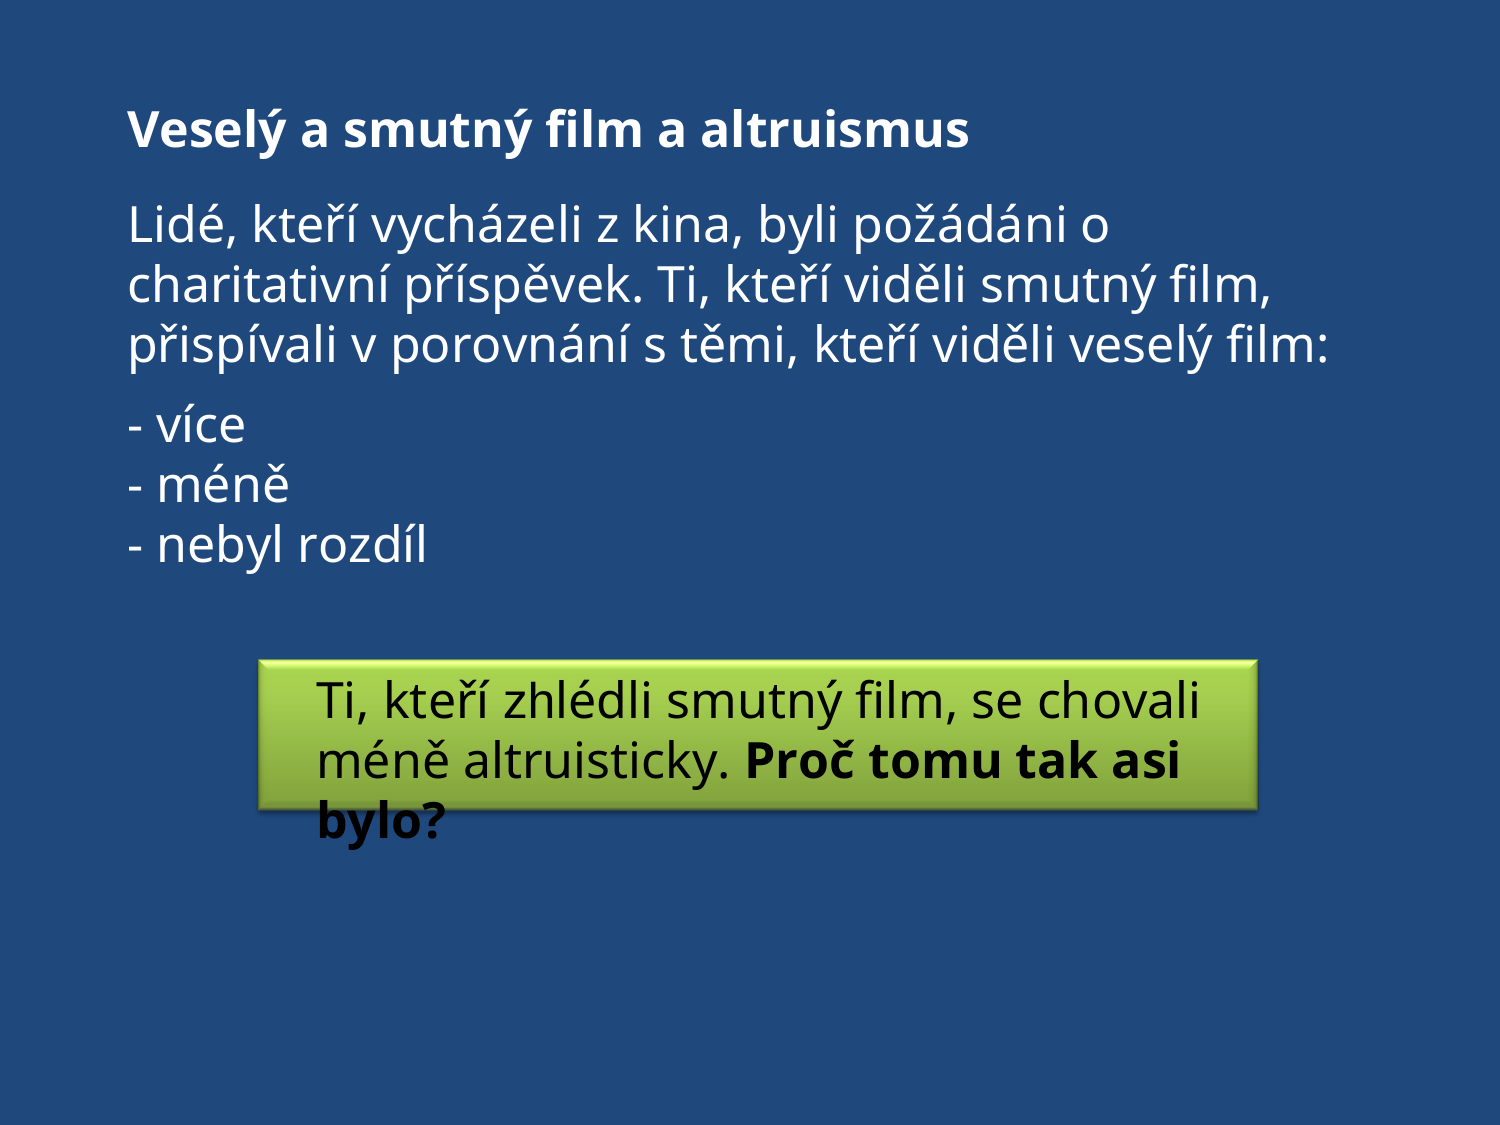

# Veselý a smutný film a altruismus Lidé, kteří vycházeli z kina, byli požádáni o charitativní příspěvek. Ti, kteří viděli smutný film, přispívali v porovnání s těmi, kteří viděli veselý film: - více - méně - nebyl rozdíl
Ti, kteří zhlédli smutný film, se chovali méně altruisticky. Proč tomu tak asi bylo?